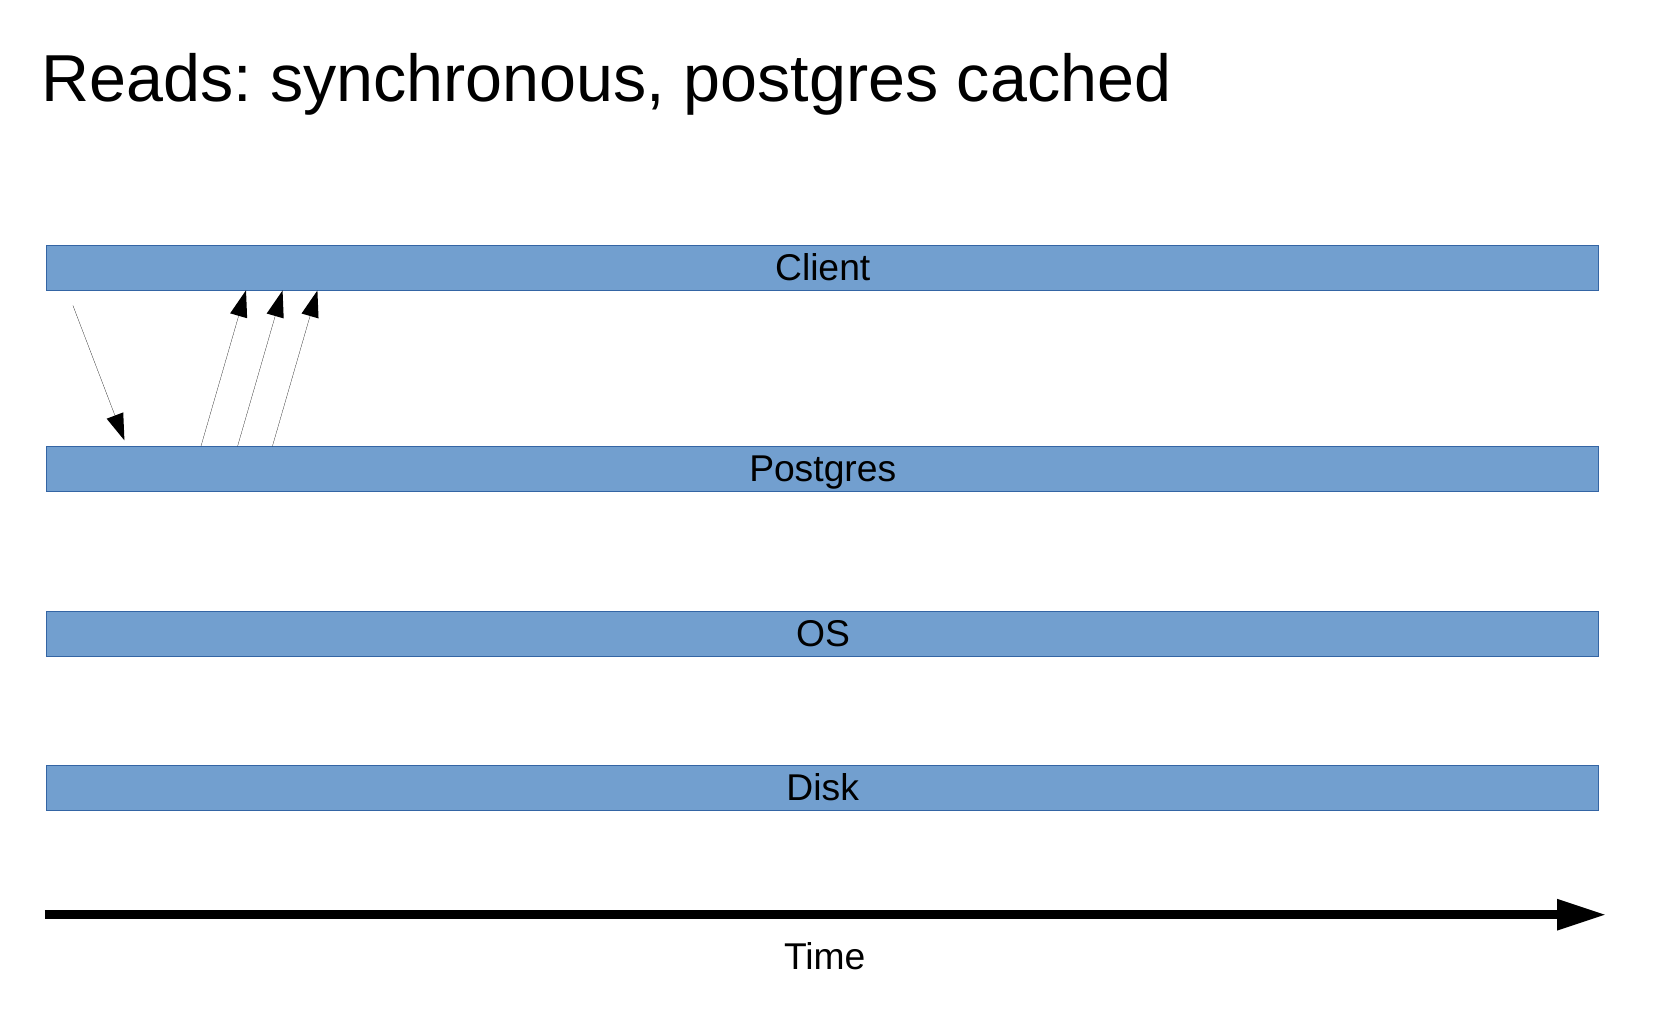

# Reads: synchronous, postgres cached
Client
Postgres
OS
Disk
Time